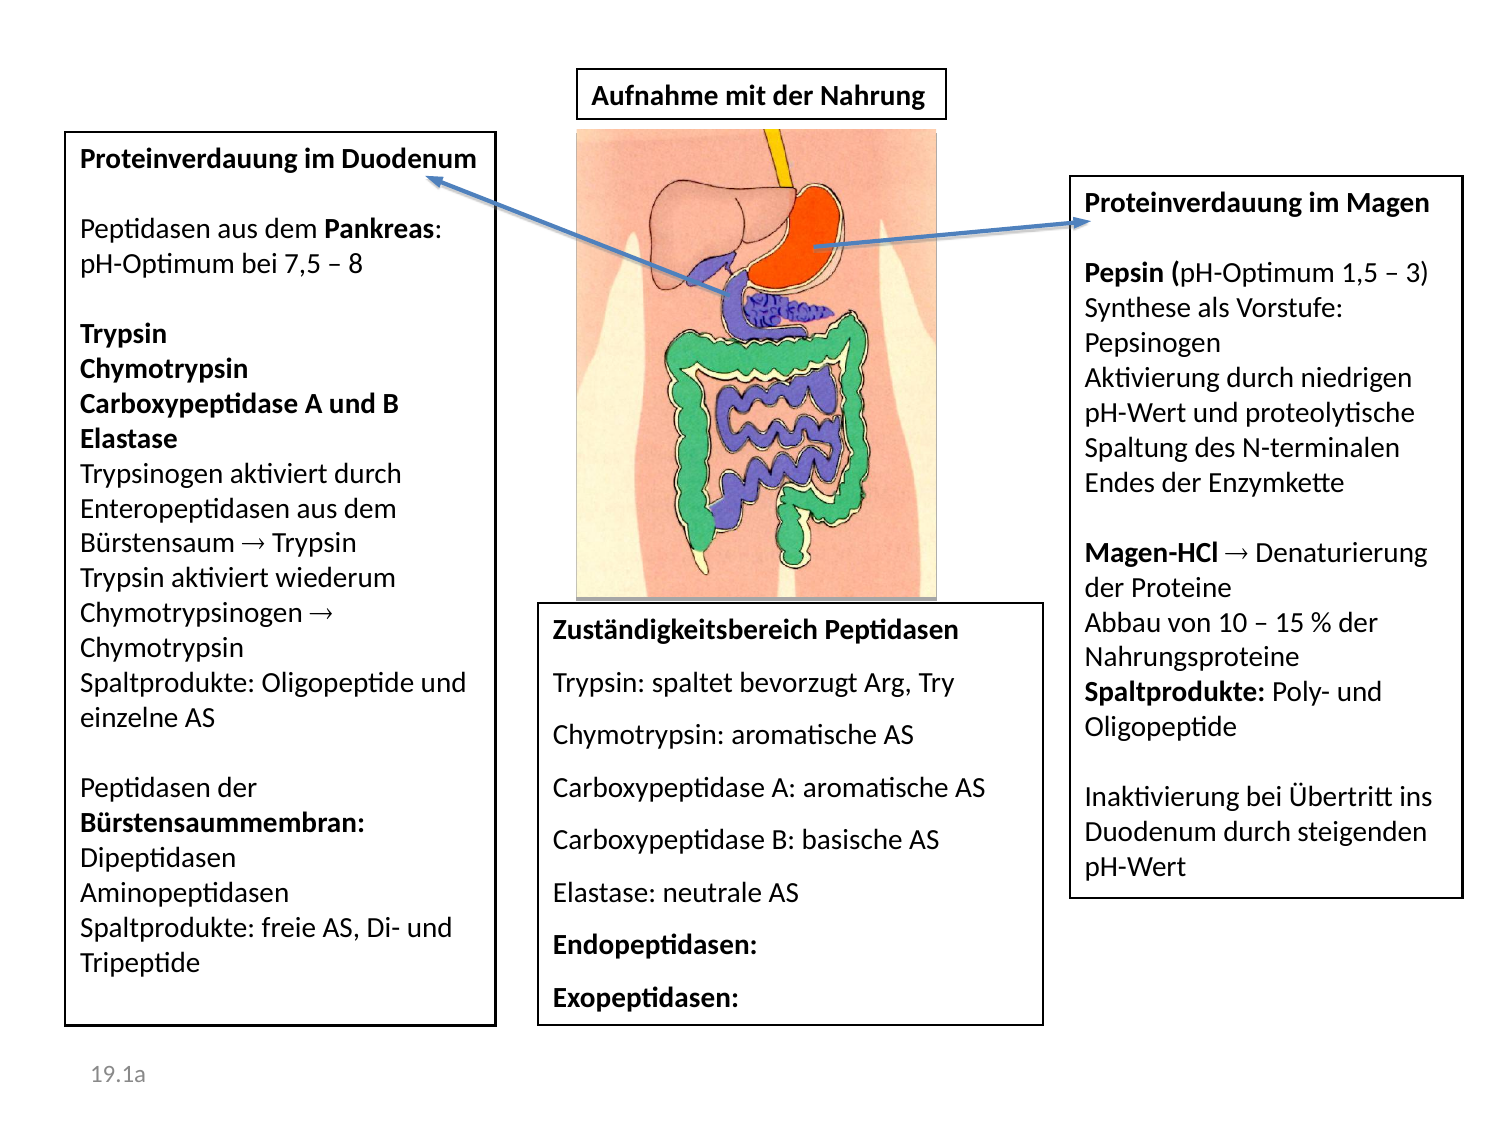

Aufnahme mit der Nahrung
Proteinverdauung im Duodenum
Peptidasen aus dem Pankreas:
pH-Optimum bei 7,5 – 8
Trypsin
Chymotrypsin
Carboxypeptidase A und B
Elastase
Trypsinogen aktiviert durch Enteropeptidasen aus dem Bürstensaum  Trypsin
Trypsin aktiviert wiederum Chymotrypsinogen  Chymotrypsin
Spaltprodukte: Oligopeptide und einzelne AS
Peptidasen der Bürstensaummembran:
Dipeptidasen
Aminopeptidasen
Spaltprodukte: freie AS, Di- und Tripeptide
Proteinverdauung im Magen
Pepsin (pH-Optimum 1,5 – 3)
Synthese als Vorstufe: Pepsinogen
Aktivierung durch niedrigen pH-Wert und proteolytische Spaltung des N-terminalen Endes der Enzymkette
Magen-HCl  Denaturierung der Proteine
Abbau von 10 – 15 % der Nahrungsproteine
Spaltprodukte: Poly- und Oligopeptide
Inaktivierung bei Übertritt ins Duodenum durch steigenden pH-Wert
Zuständigkeitsbereich Peptidasen
Trypsin: spaltet bevorzugt Arg, Try
Chymotrypsin: aromatische AS
Carboxypeptidase A: aromatische AS
Carboxypeptidase B: basische AS
Elastase: neutrale AS
Endopeptidasen:
Exopeptidasen:
19.1a